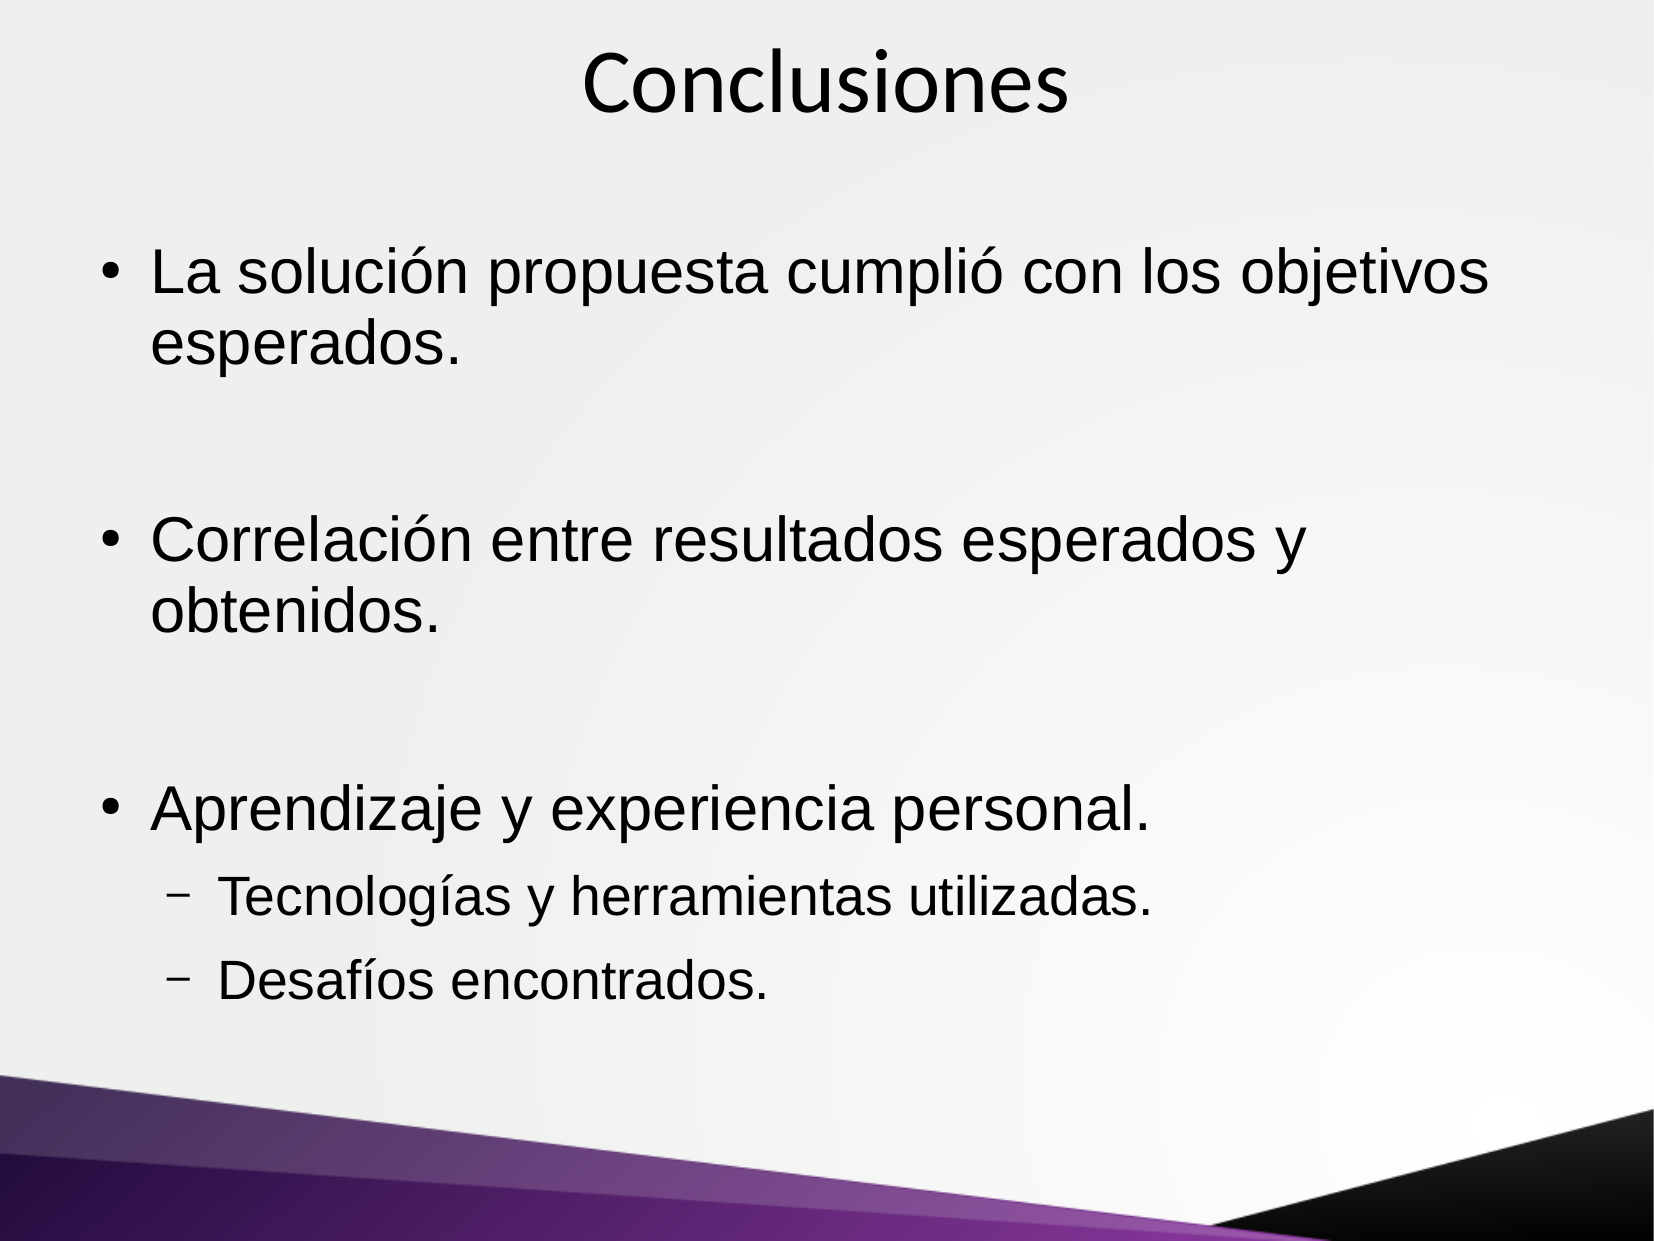

# Conclusiones
La solución propuesta cumplió con los objetivos esperados.
Correlación entre resultados esperados y obtenidos.
Aprendizaje y experiencia personal.
Tecnologías y herramientas utilizadas.
Desafíos encontrados.